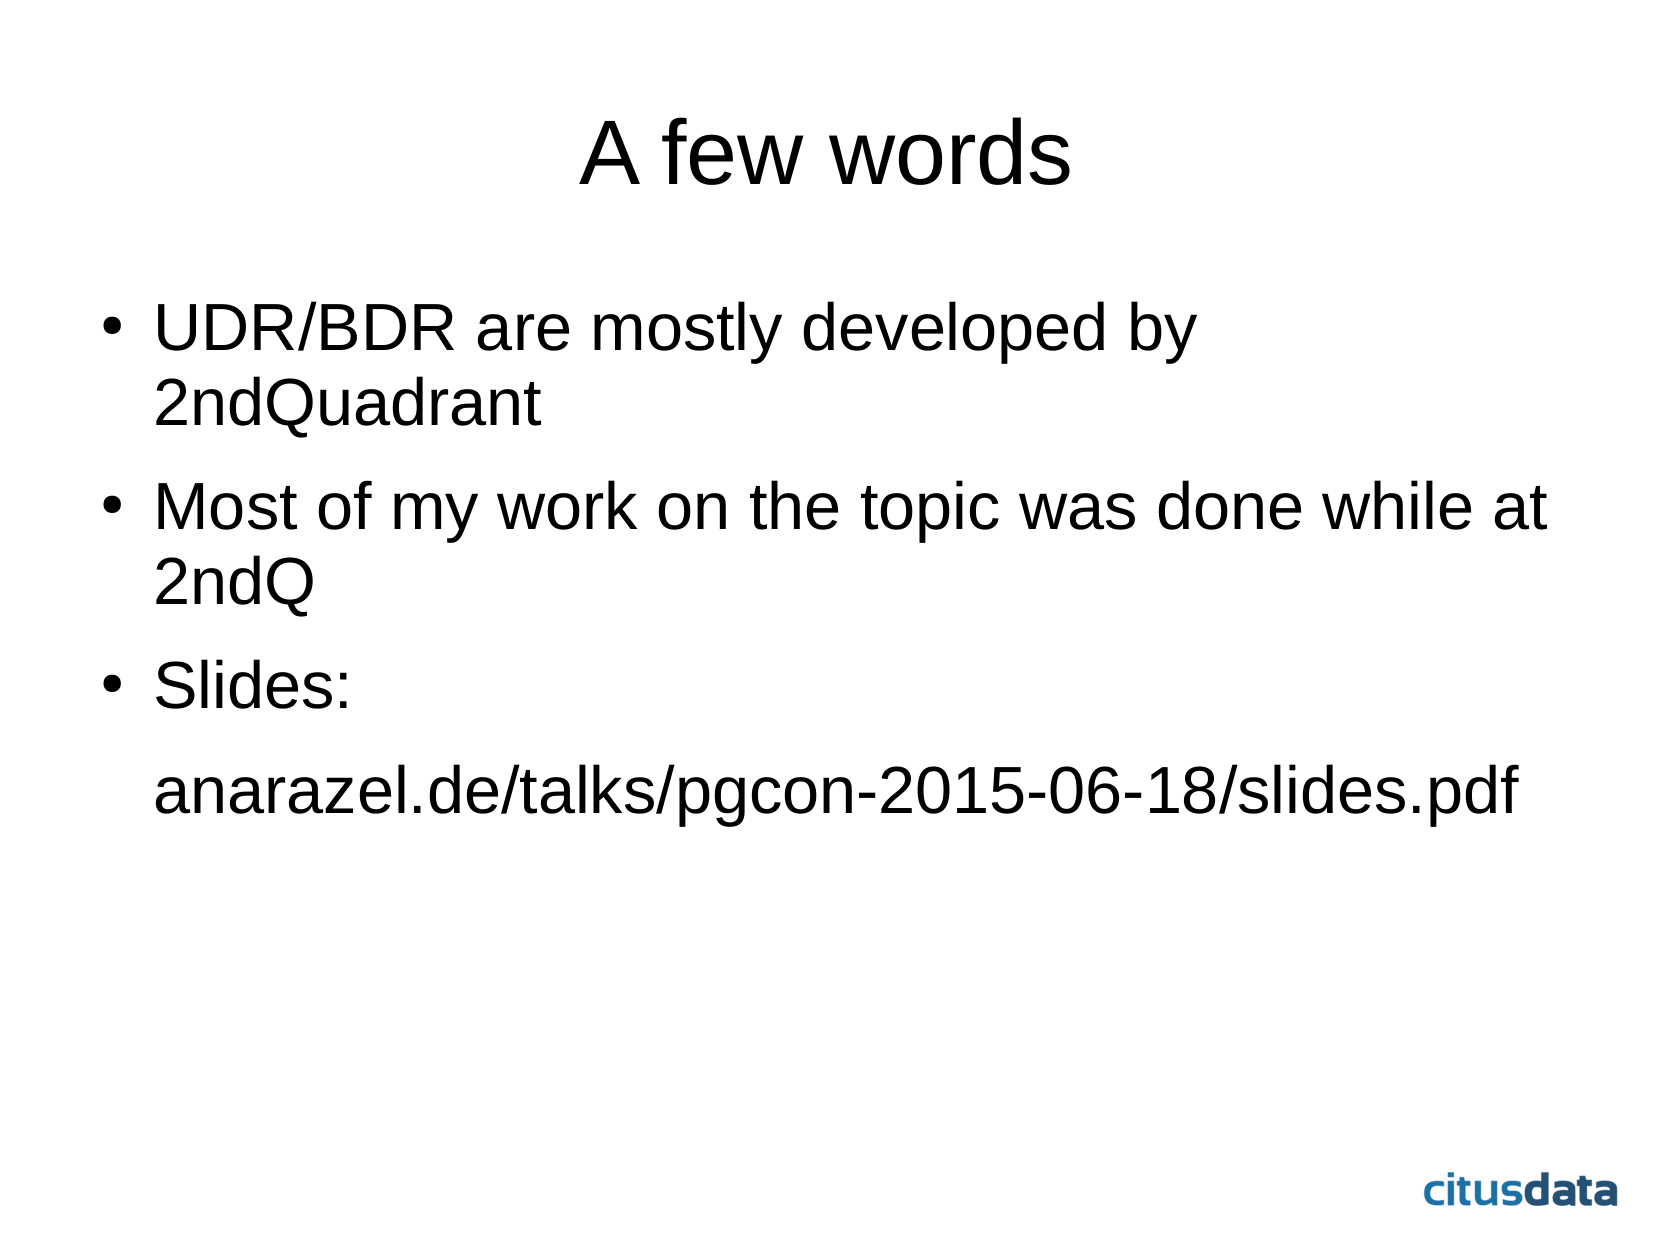

# A few words
UDR/BDR are mostly developed by 2ndQuadrant
Most of my work on the topic was done while at 2ndQ
Slides:
anarazel.de/talks/pgcon-2015-06-18/slides.pdf